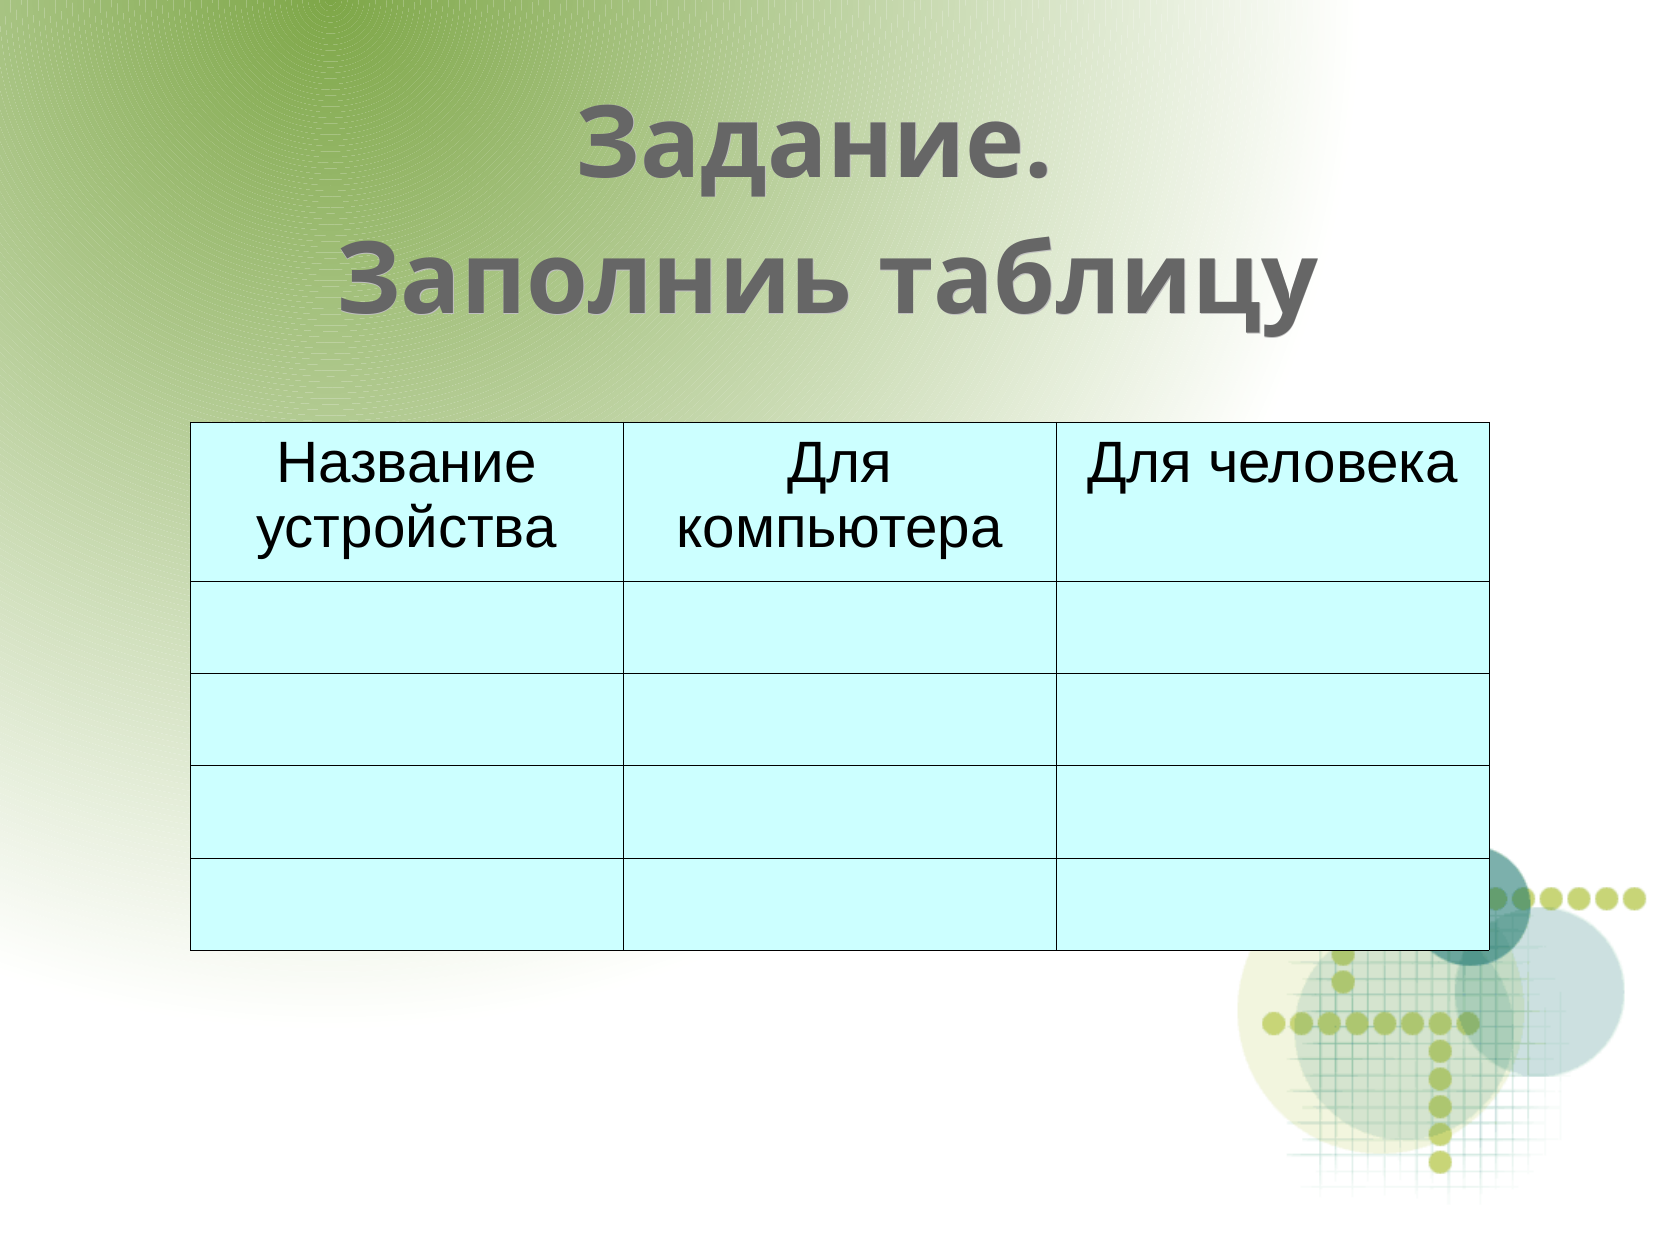

# Задание. Заполниь таблицу
| Название устройства | Для компьютера | Для человека |
| --- | --- | --- |
| | | |
| | | |
| | | |
| | | |